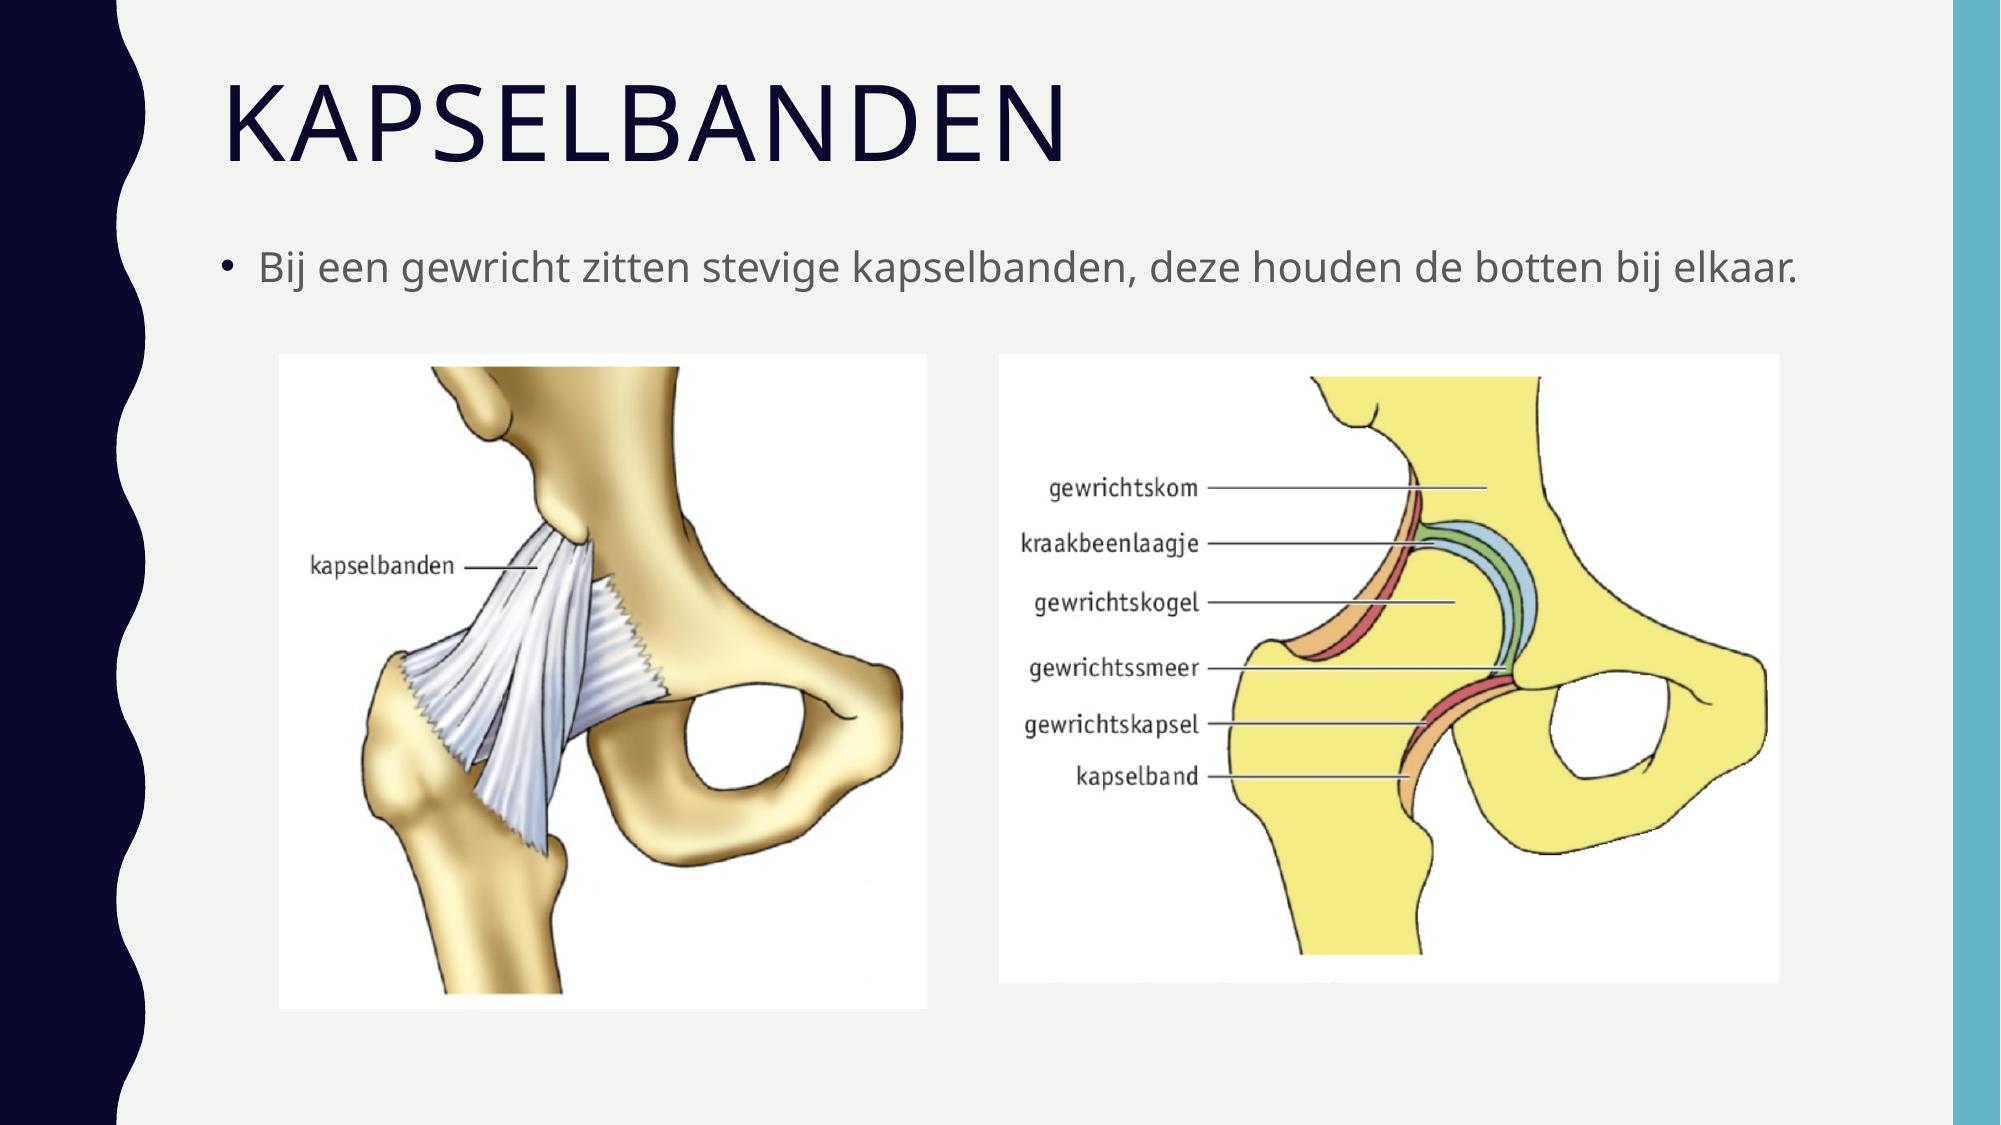

# Kapselbanden
Bij een gewricht zitten stevige kapselbanden, deze houden de botten bij elkaar.